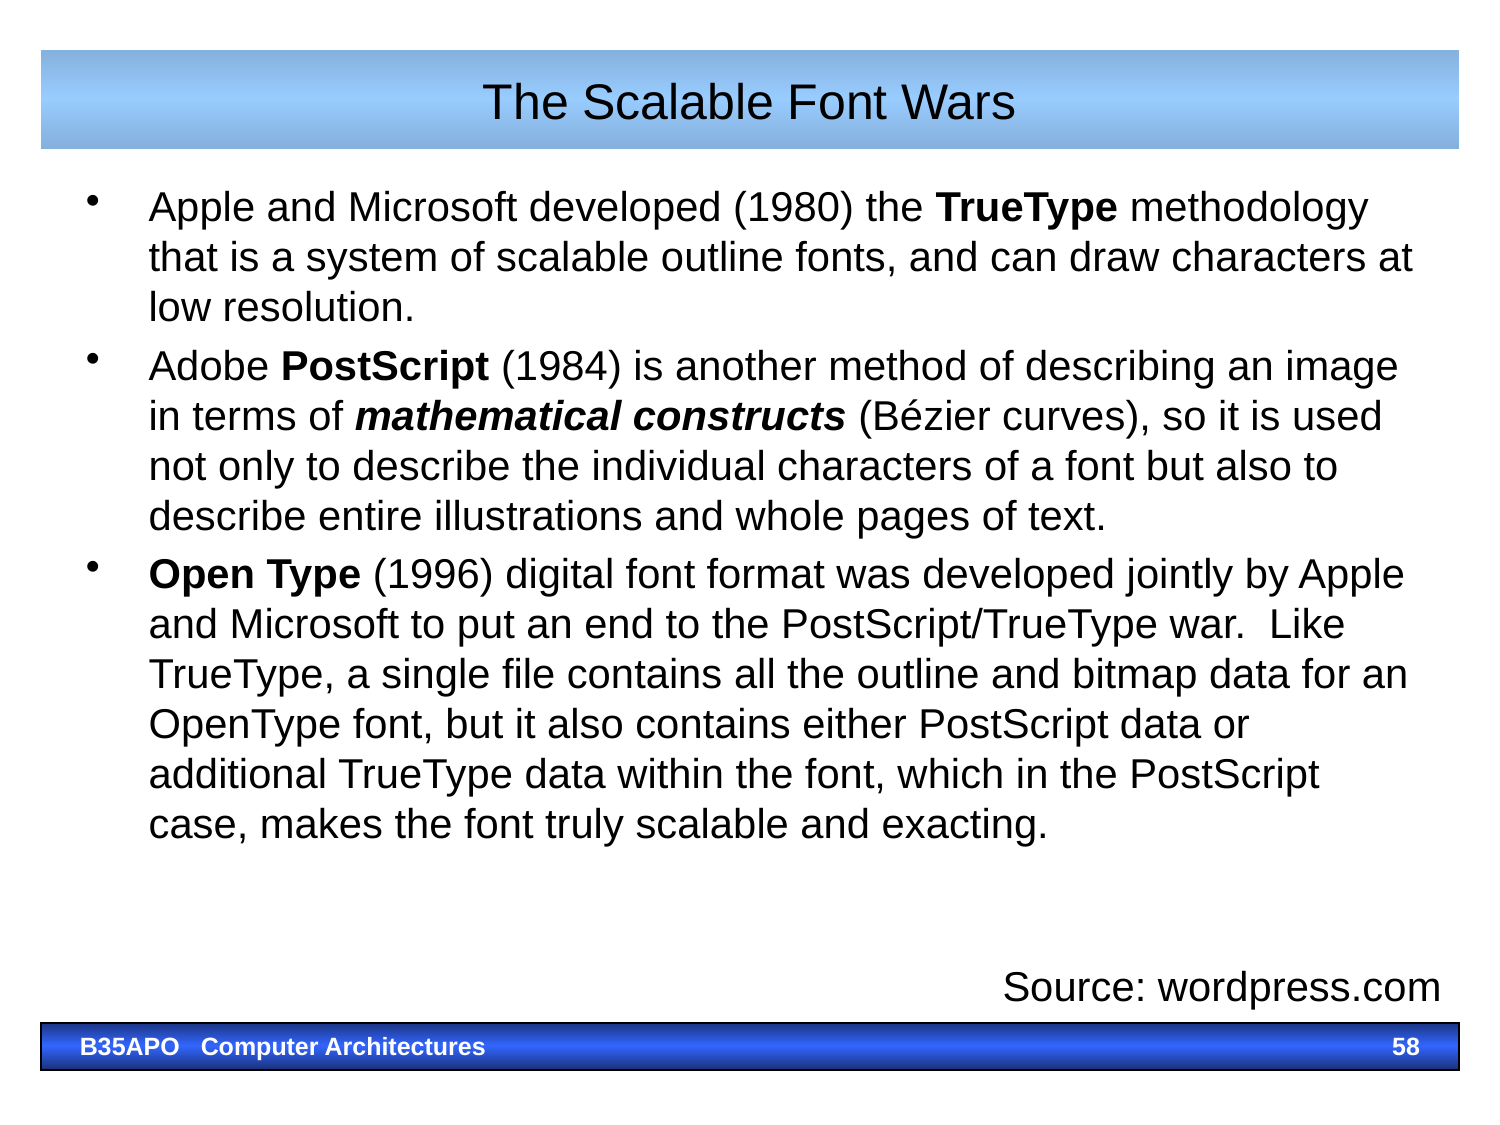

# The Scalable Font Wars
Apple and Microsoft developed (1980) the TrueType methodology that is a system of scalable outline fonts, and can draw characters at low resolution.
Adobe PostScript (1984) is another method of describing an image in terms of mathematical constructs (Bézier curves), so it is used not only to describe the individual characters of a font but also to describe entire illustrations and whole pages of text.
Open Type (1996) digital font format was developed jointly by Apple and Microsoft to put an end to the PostScript/TrueType war.  Like TrueType, a single file contains all the outline and bitmap data for an OpenType font, but it also contains either PostScript data or additional TrueType data within the font, which in the PostScript case, makes the font truly scalable and exacting.
Source: wordpress.com
B35APO Computer Architectures